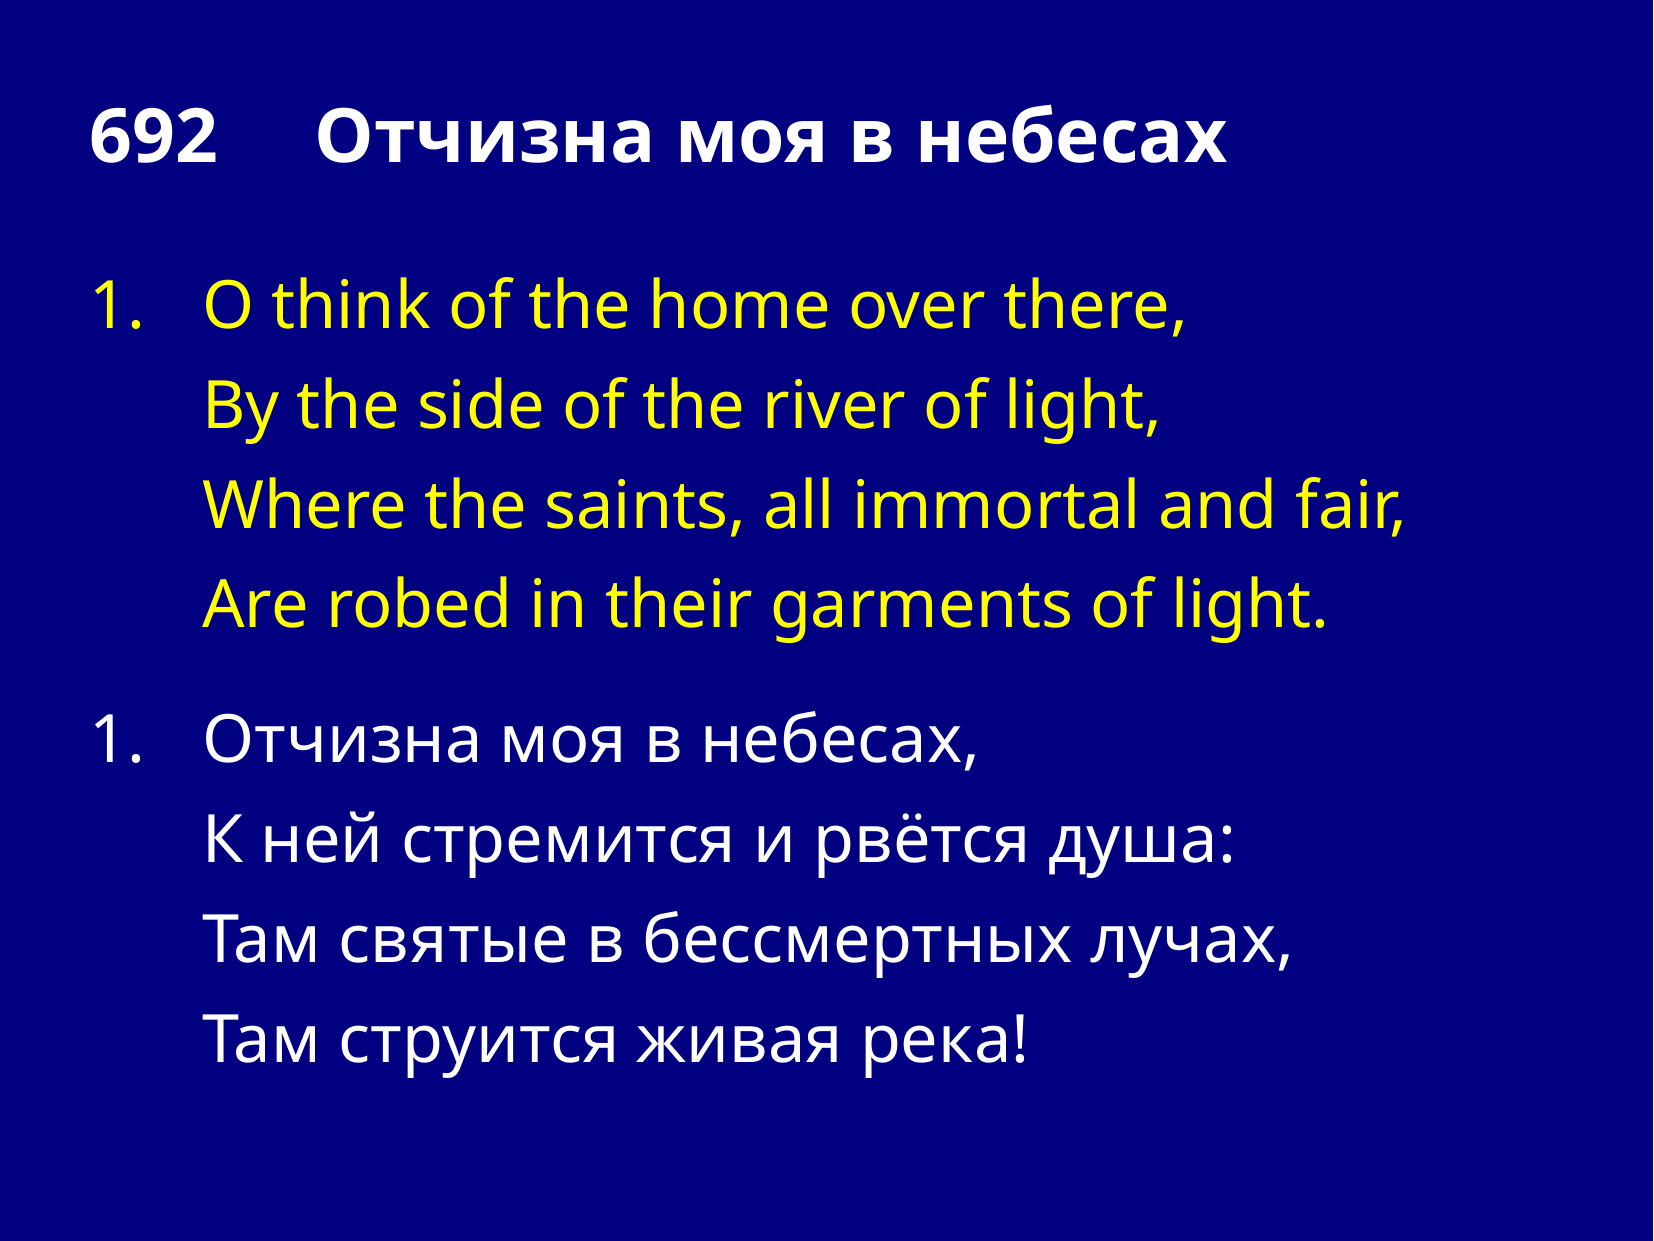

692	Отчизна моя в небесах
1.	O think of the home over there,
	By the side of the river of light,
	Where the saints, all immortal and fair,
	Are robed in their garments of light.
1.	Отчизна моя в небесах,
	К ней стремится и рвётся душа:
	Там святые в бессмертных лучах,
	Там струится живая река!